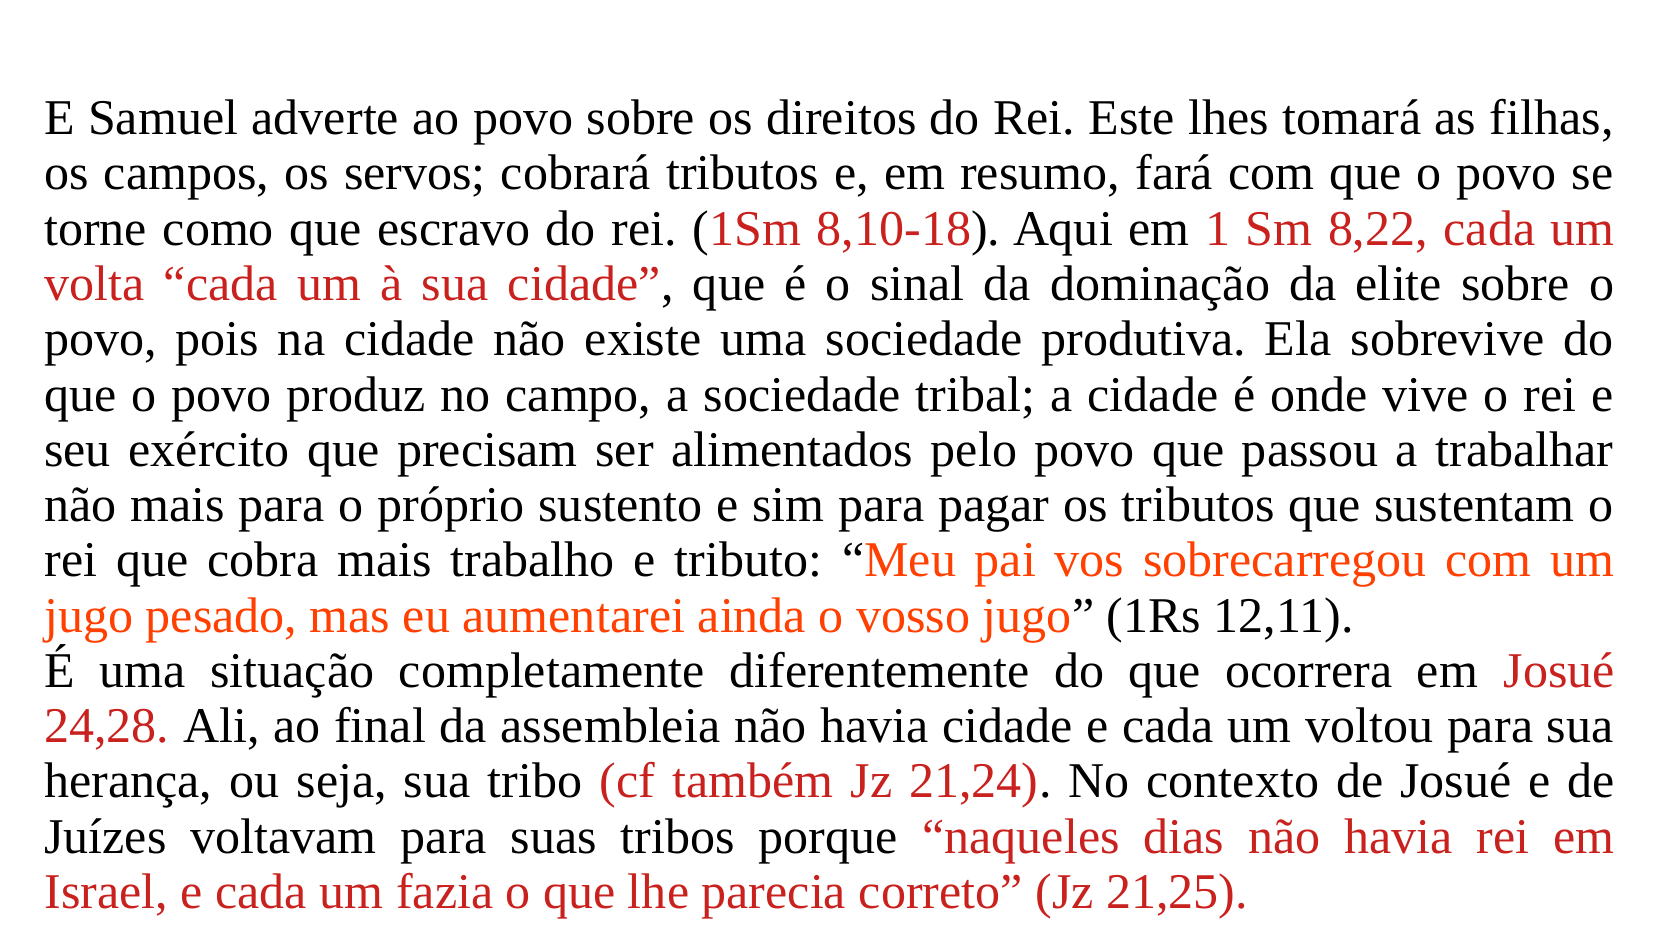

E Samuel adverte ao povo sobre os direitos do Rei. Este lhes tomará as filhas, os campos, os servos; cobrará tributos e, em resumo, fará com que o povo se torne como que escravo do rei. (1Sm 8,10-18). Aqui em 1 Sm 8,22, cada um volta “cada um à sua cidade”, que é o sinal da dominação da elite sobre o povo, pois na cidade não existe uma sociedade produtiva. Ela sobrevive do que o povo produz no campo, a sociedade tribal; a cidade é onde vive o rei e seu exército que precisam ser alimentados pelo povo que passou a trabalhar não mais para o próprio sustento e sim para pagar os tributos que sustentam o rei que cobra mais trabalho e tributo: “Meu pai vos sobrecarregou com um jugo pesado, mas eu aumentarei ainda o vosso jugo” (1Rs 12,11).
É uma situação completamente diferentemente do que ocorrera em Josué 24,28. Ali, ao final da assembleia não havia cidade e cada um voltou para sua herança, ou seja, sua tribo (cf também Jz 21,24). No contexto de Josué e de Juízes voltavam para suas tribos porque “naqueles dias não havia rei em Israel, e cada um fazia o que lhe parecia correto” (Jz 21,25).